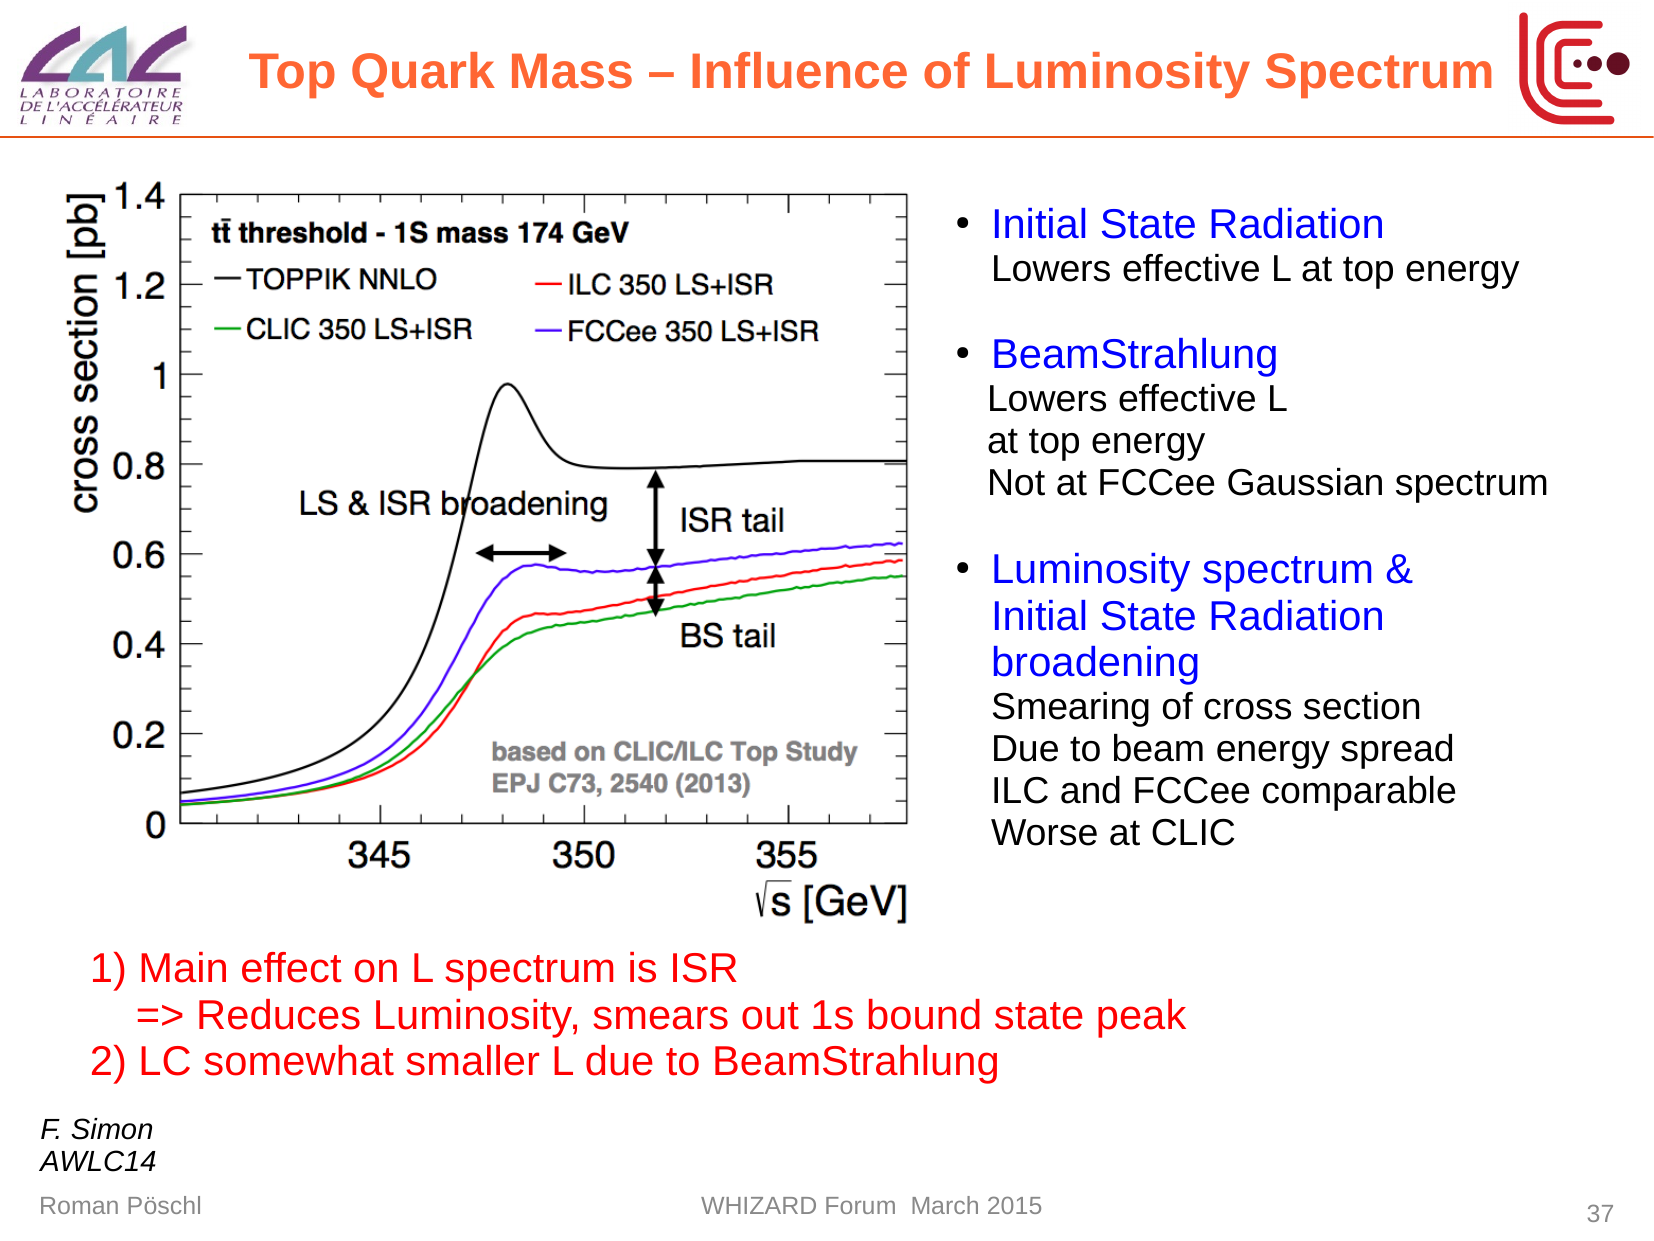

# Top Quark Mass – Influence of Luminosity Spectrum
Initial State Radiation
Lowers effective L at top energy
BeamStrahlung
 Lowers effective L
 at top energy
 Not at FCCee Gaussian spectrum
Luminosity spectrum &
Initial State Radiation
broadening
Smearing of cross section
Due to beam energy spread
ILC and FCCee comparable
Worse at CLIC
1) Main effect on L spectrum is ISR
 => Reduces Luminosity, smears out 1s bound state peak
2) LC somewhat smaller L due to BeamStrahlung
F. Simon
AWLC14